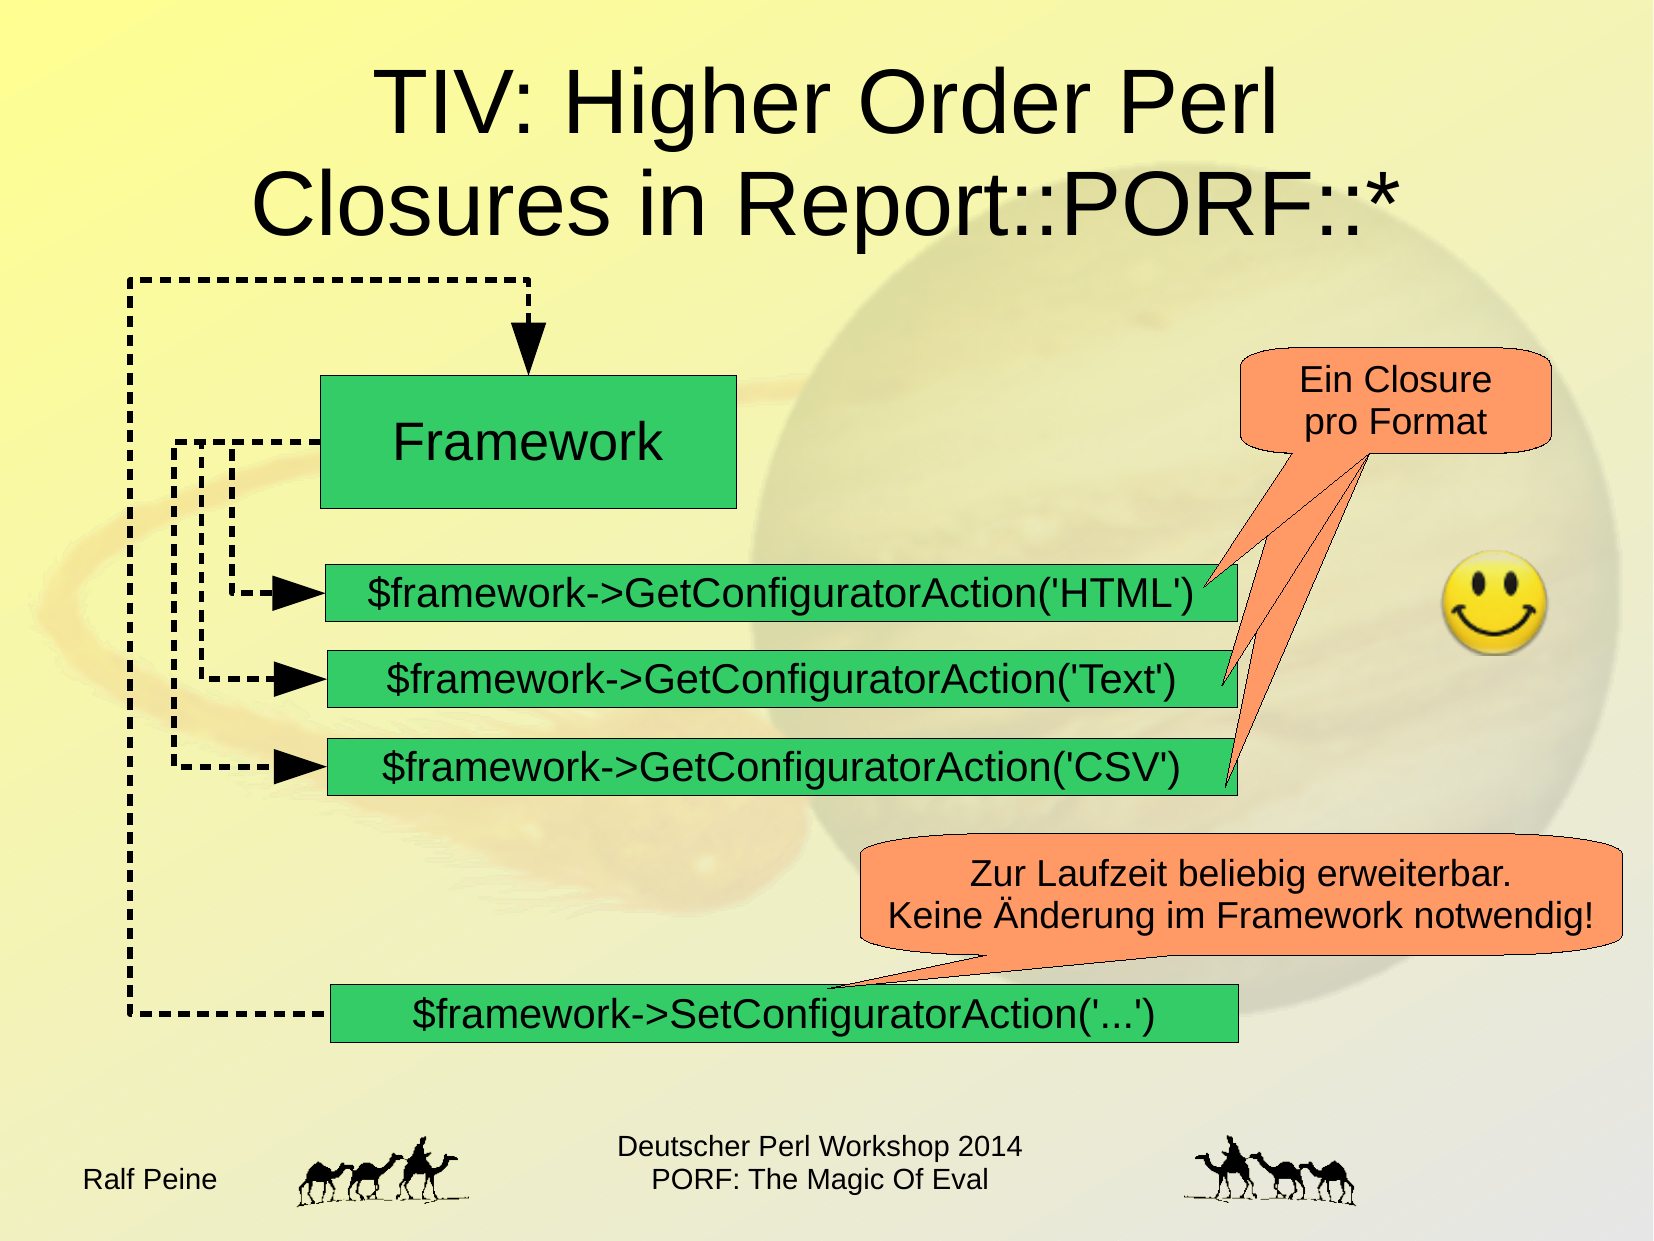

# TIV: Higher Order Perl Closures in Report::PORF::*
Ein Closure
pro Format
Ein Closure
pro Format
Ein Closure
pro Format
Framework
$framework->GetConfiguratorAction('HTML')
$framework->GetConfiguratorAction('Text')
$framework->GetConfiguratorAction('CSV')
Zur Laufzeit beliebig erweiterbar.
Keine Änderung im Framework notwendig!
$framework->SetConfiguratorAction('...')